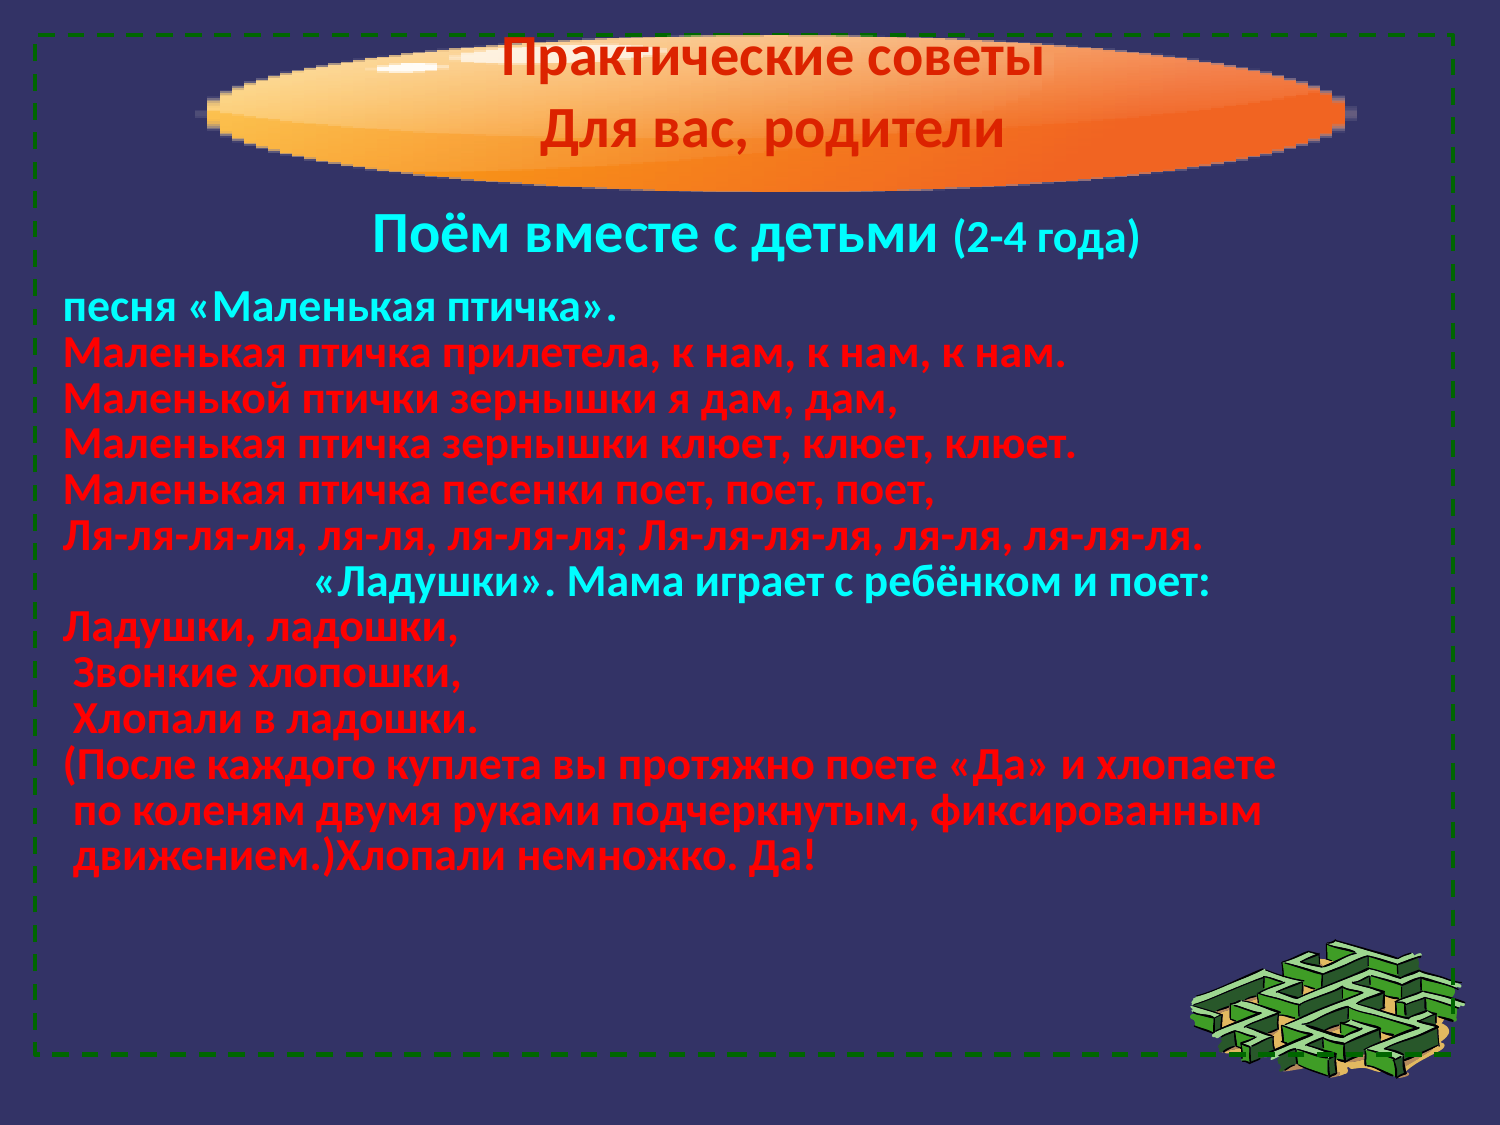

Практические советы
Для вас, родители
Поём вместе с детьми (2-4 года)
песня «Маленькая птичка».
Маленькая птичка прилетела, к нам, к нам, к нам.
Маленькой птички зернышки я дам, дам,
Маленькая птичка зернышки клюет, клюет, клюет.
Маленькая птичка песенки поет, поет, поет,
Ля-ля-ля-ля, ля-ля, ля-ля-ля; Ля-ля-ля-ля, ля-ля, ля-ля-ля.
 «Ладушки». Мама играет с ребёнком и поет:
Ладушки, ладошки,
 Звонкие хлопошки,
 Хлопали в ладошки.
(После каждого куплета вы протяжно поете «Да» и хлопаете
 по коленям двумя руками подчеркнутым, фиксированным
 движением.)Хлопали немножко. Да!